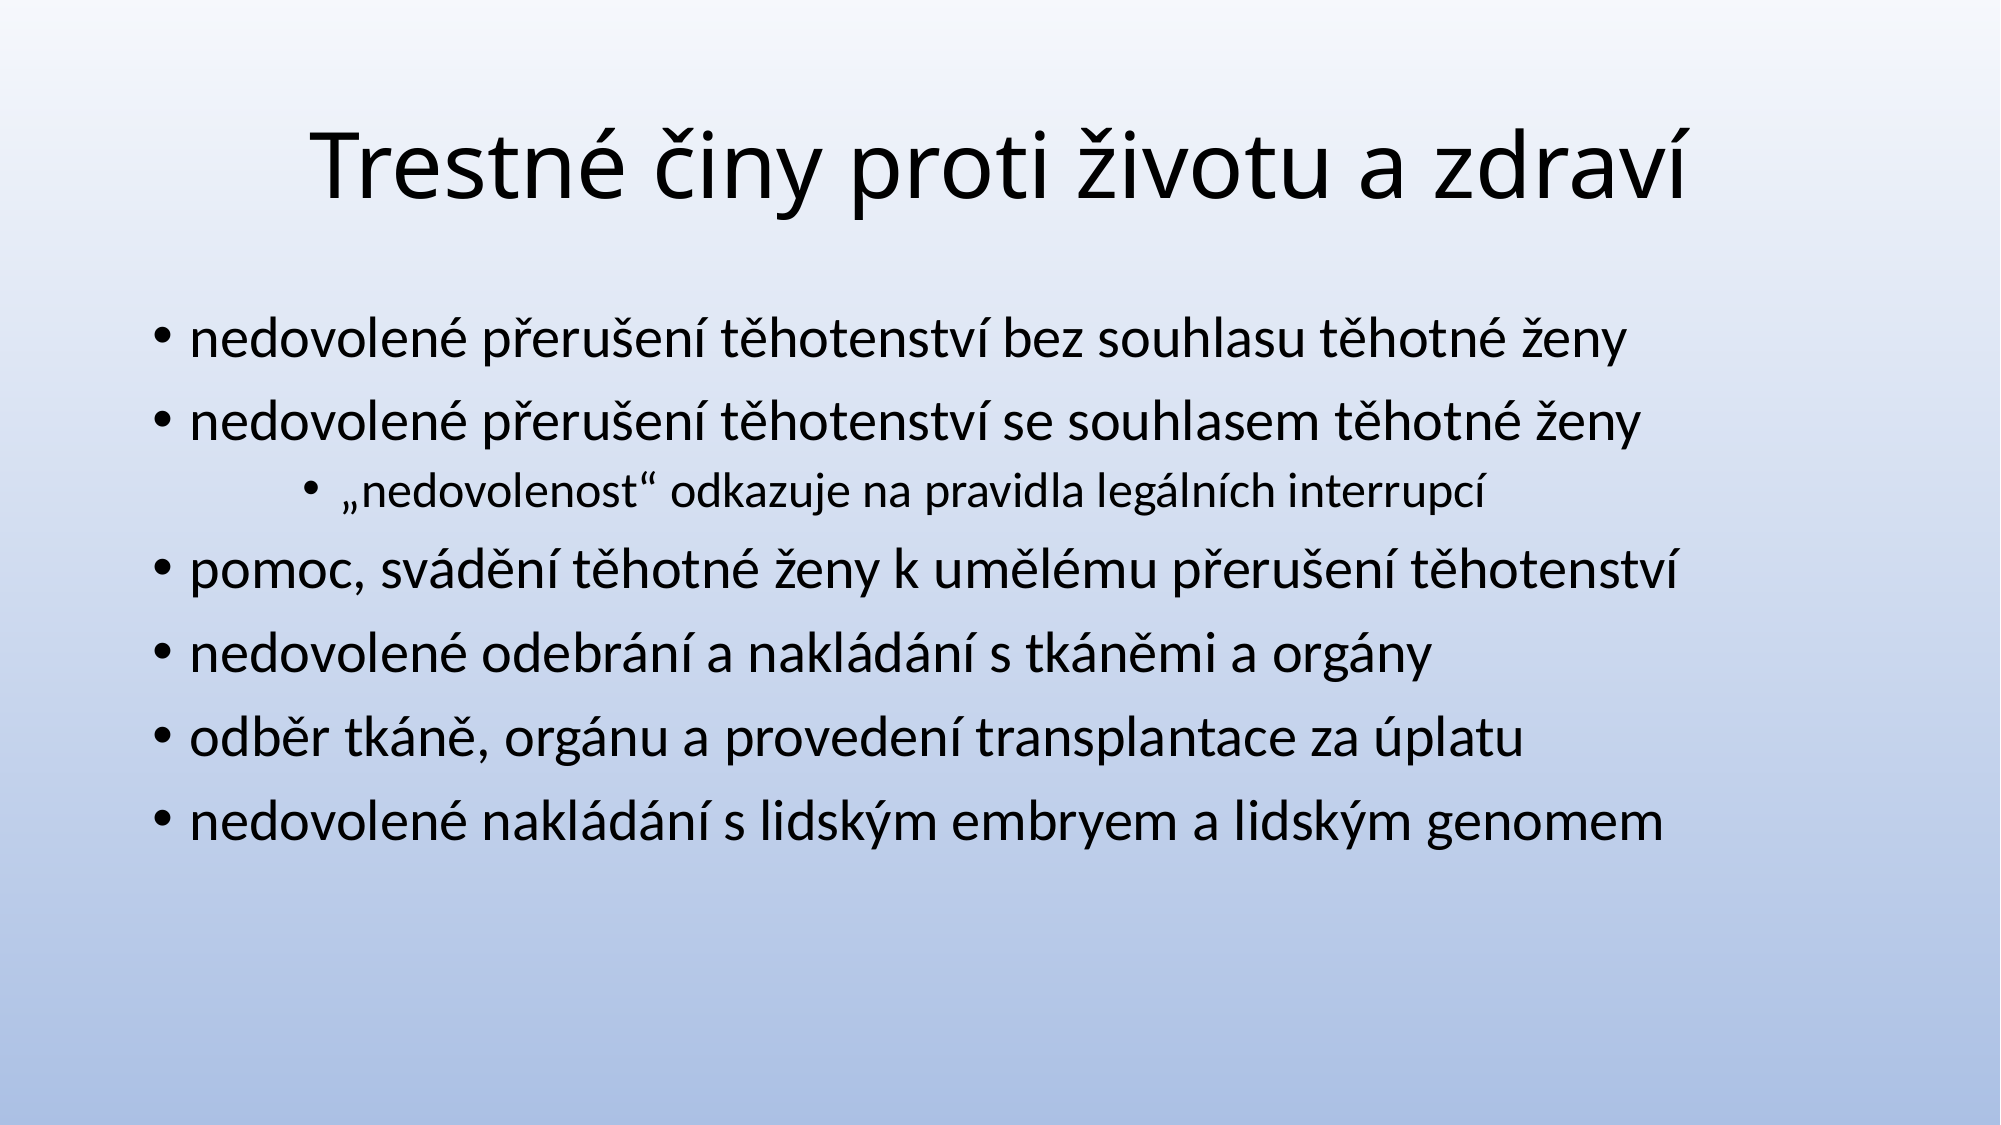

# Trestné činy proti životu a zdraví
nedovolené přerušení těhotenství bez souhlasu těhotné ženy
nedovolené přerušení těhotenství se souhlasem těhotné ženy
„nedovolenost“ odkazuje na pravidla legálních interrupcí
pomoc, svádění těhotné ženy k umělému přerušení těhotenství
nedovolené odebrání a nakládání s tkáněmi a orgány
odběr tkáně, orgánu a provedení transplantace za úplatu
nedovolené nakládání s lidským embryem a lidským genomem